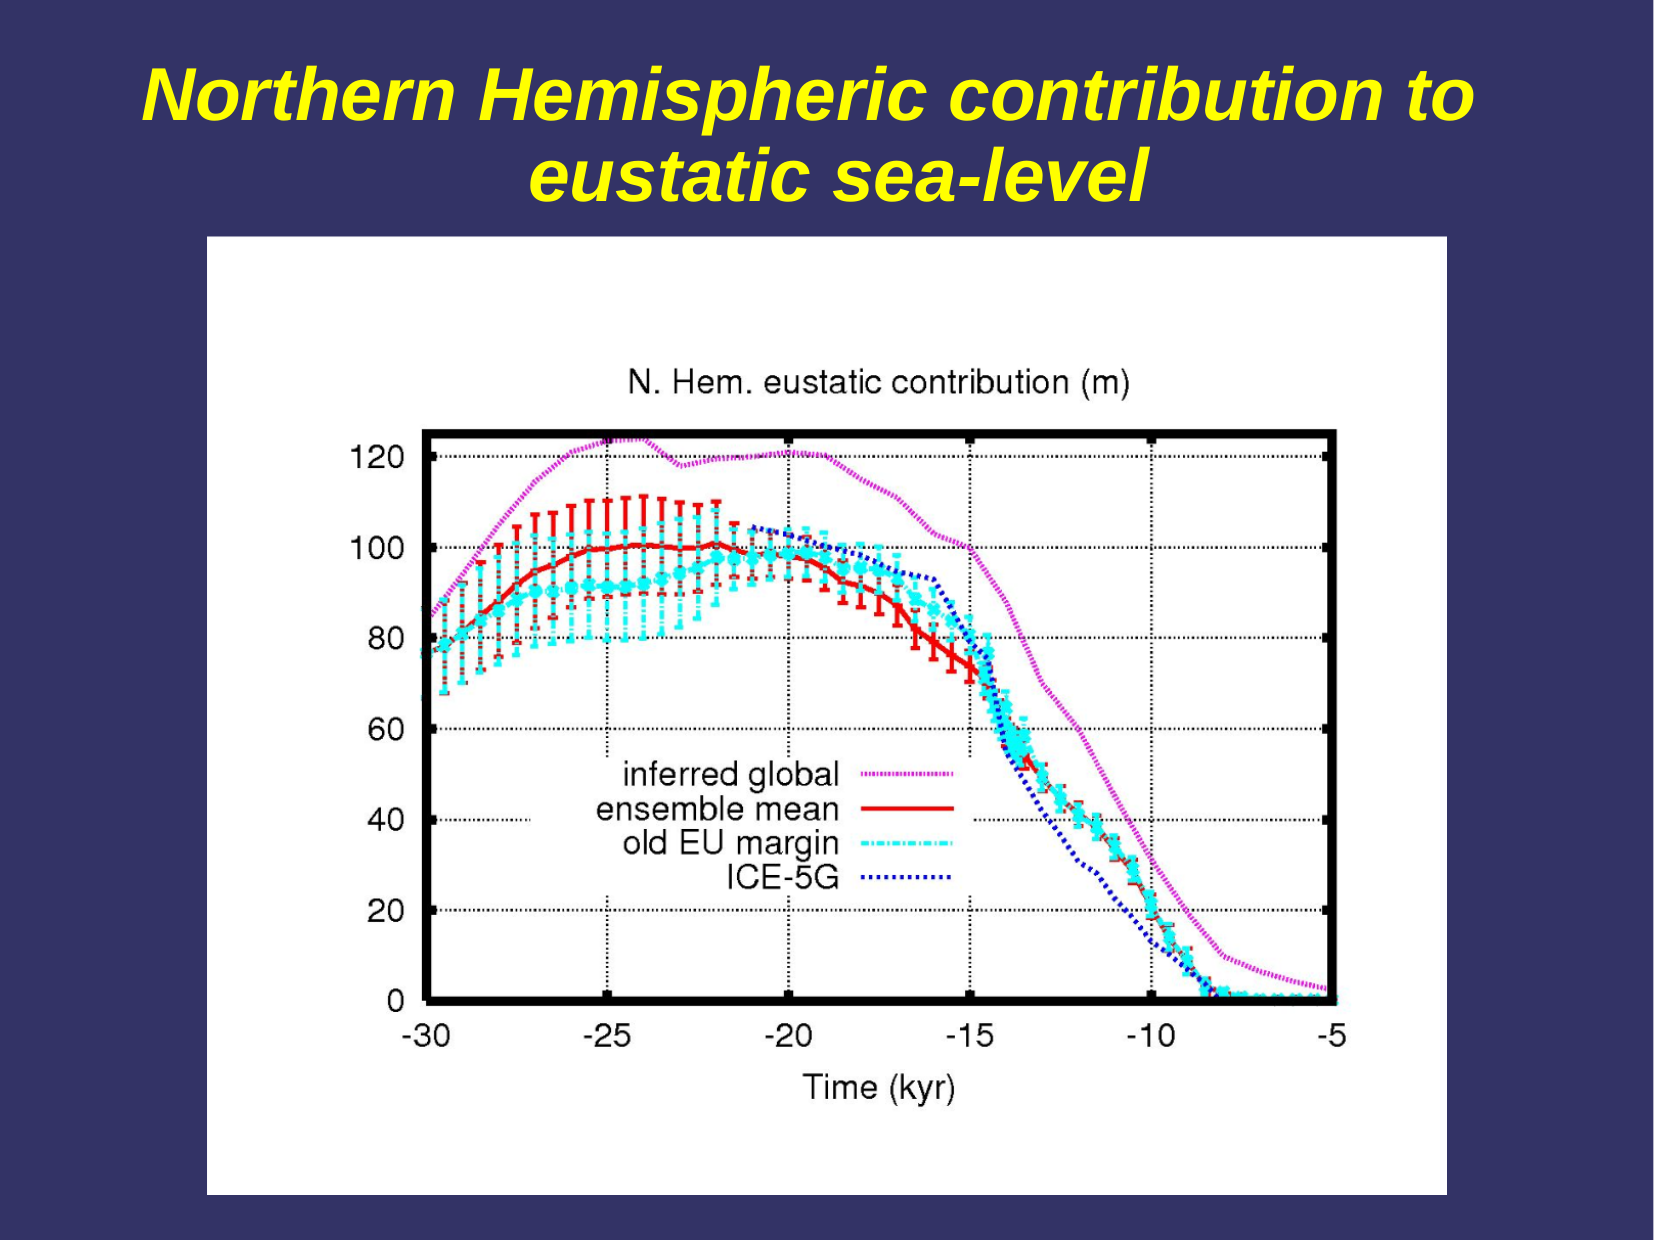

# Northern Hemispheric contribution to eustatic sea-level